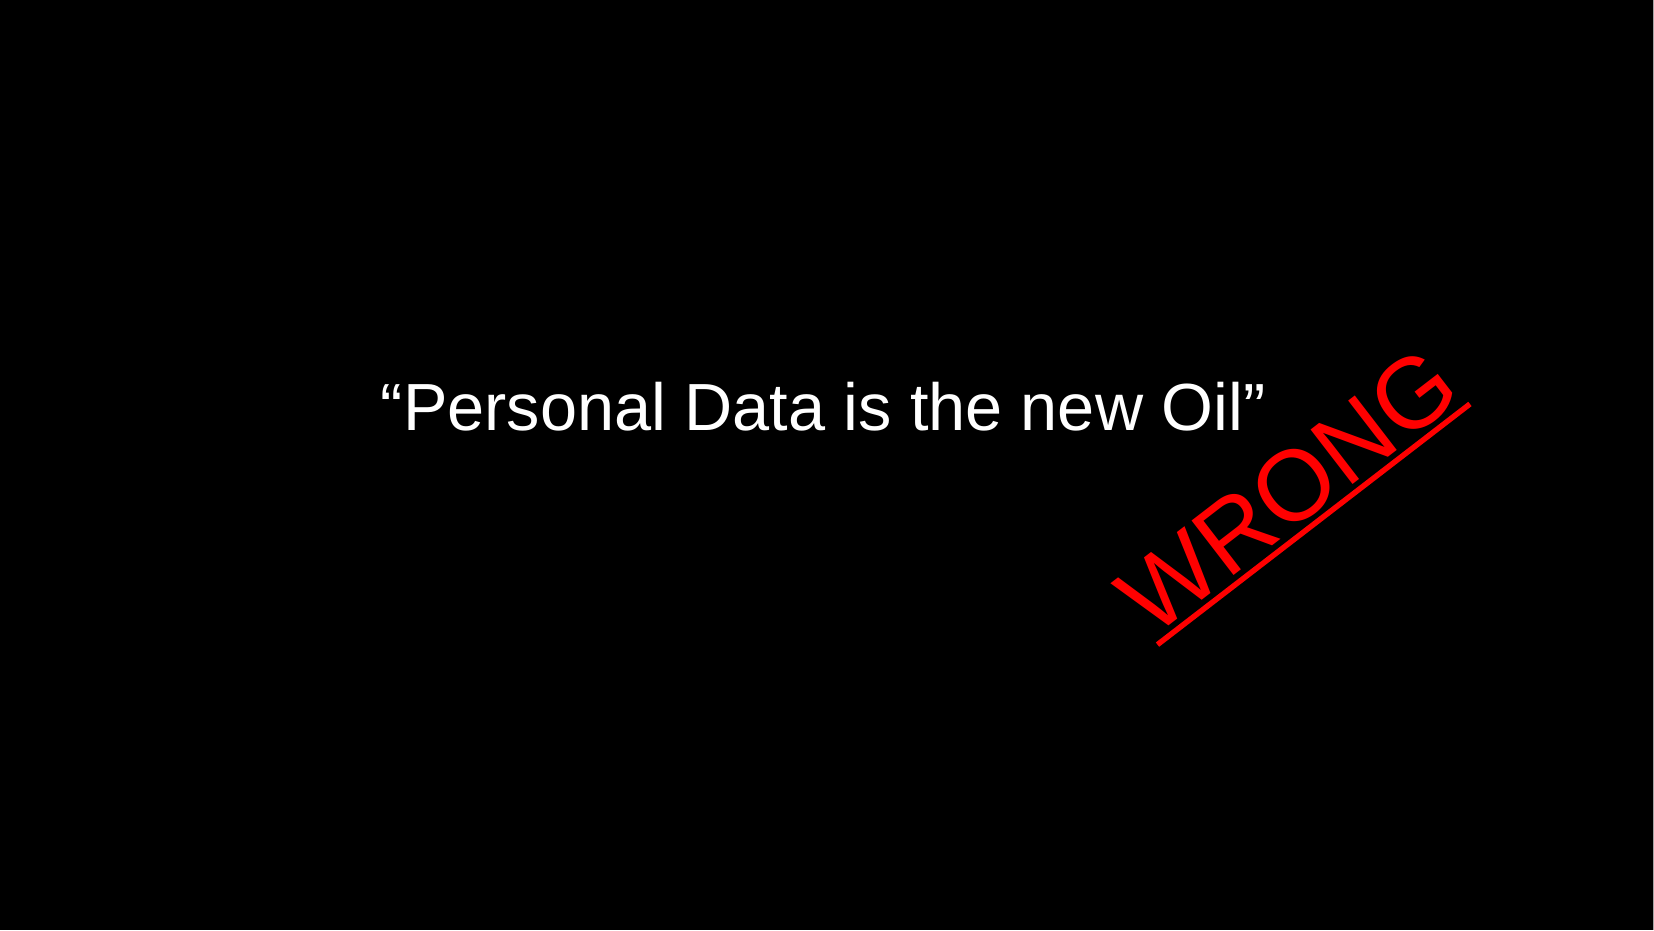

# “Personal Data is the new Oil”
WRONG